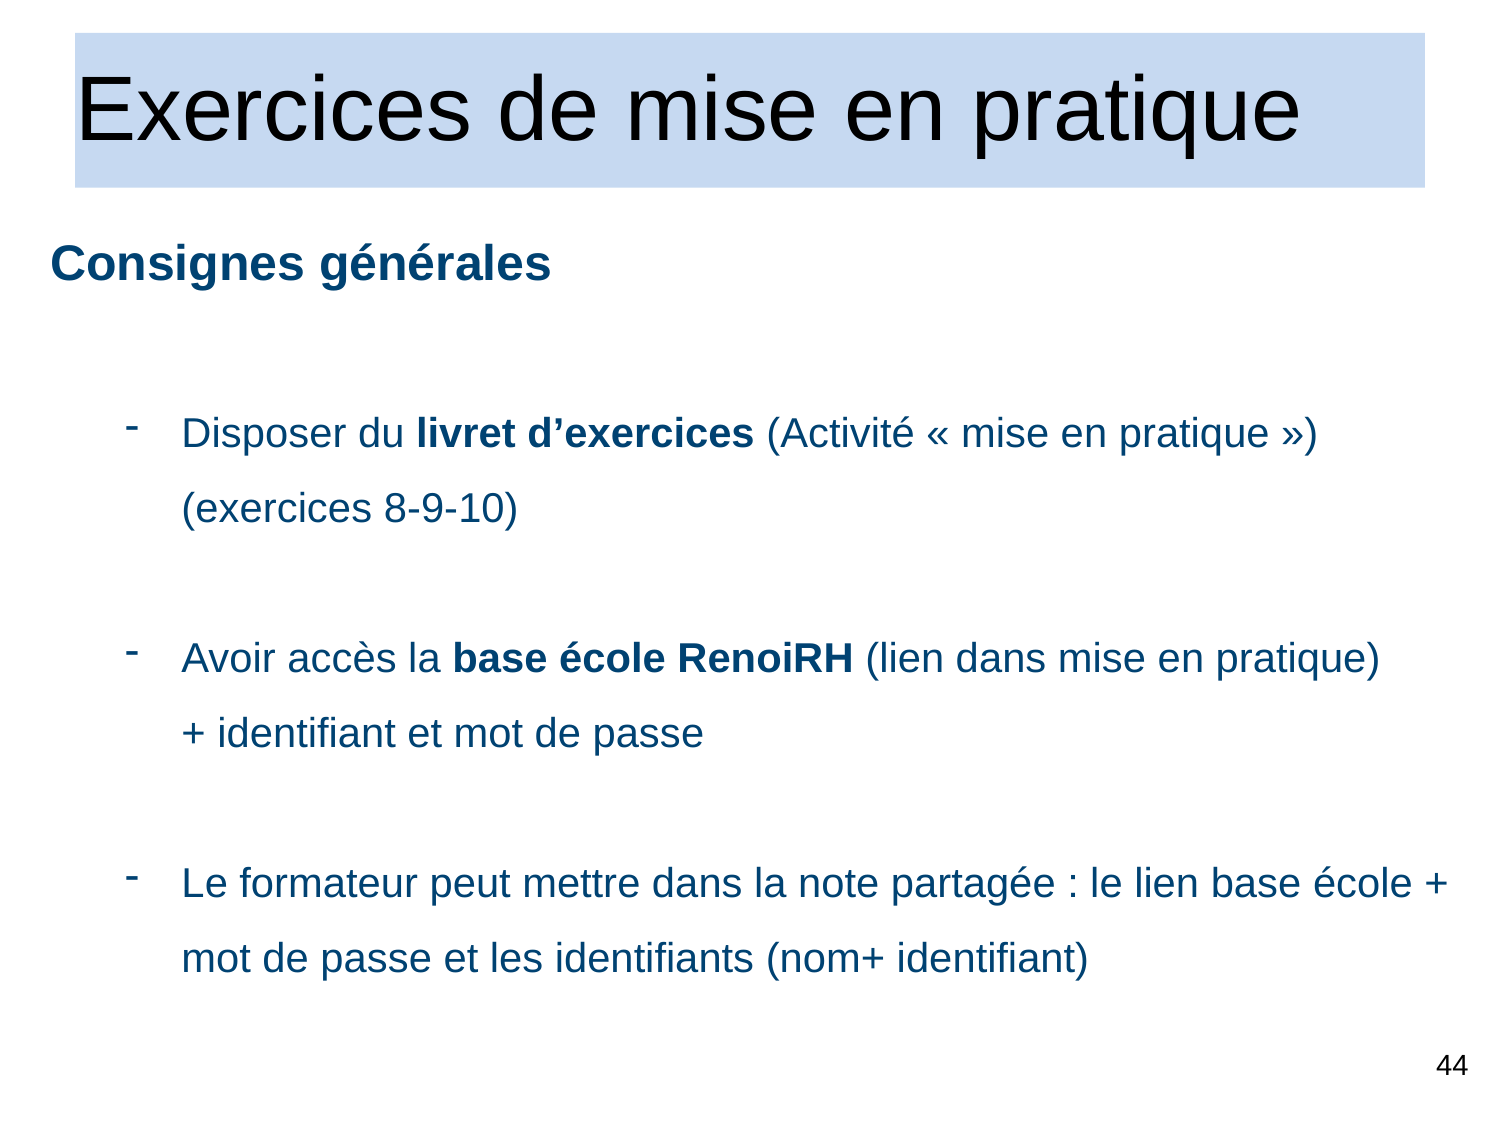

# Exercices de mise en pratique
Consignes générales
Disposer du livret d’exercices (Activité « mise en pratique »)
(exercices 8-9-10)
Avoir accès la base école RenoiRH (lien dans mise en pratique)
+ identifiant et mot de passe
Le formateur peut mettre dans la note partagée : le lien base école + mot de passe et les identifiants (nom+ identifiant)